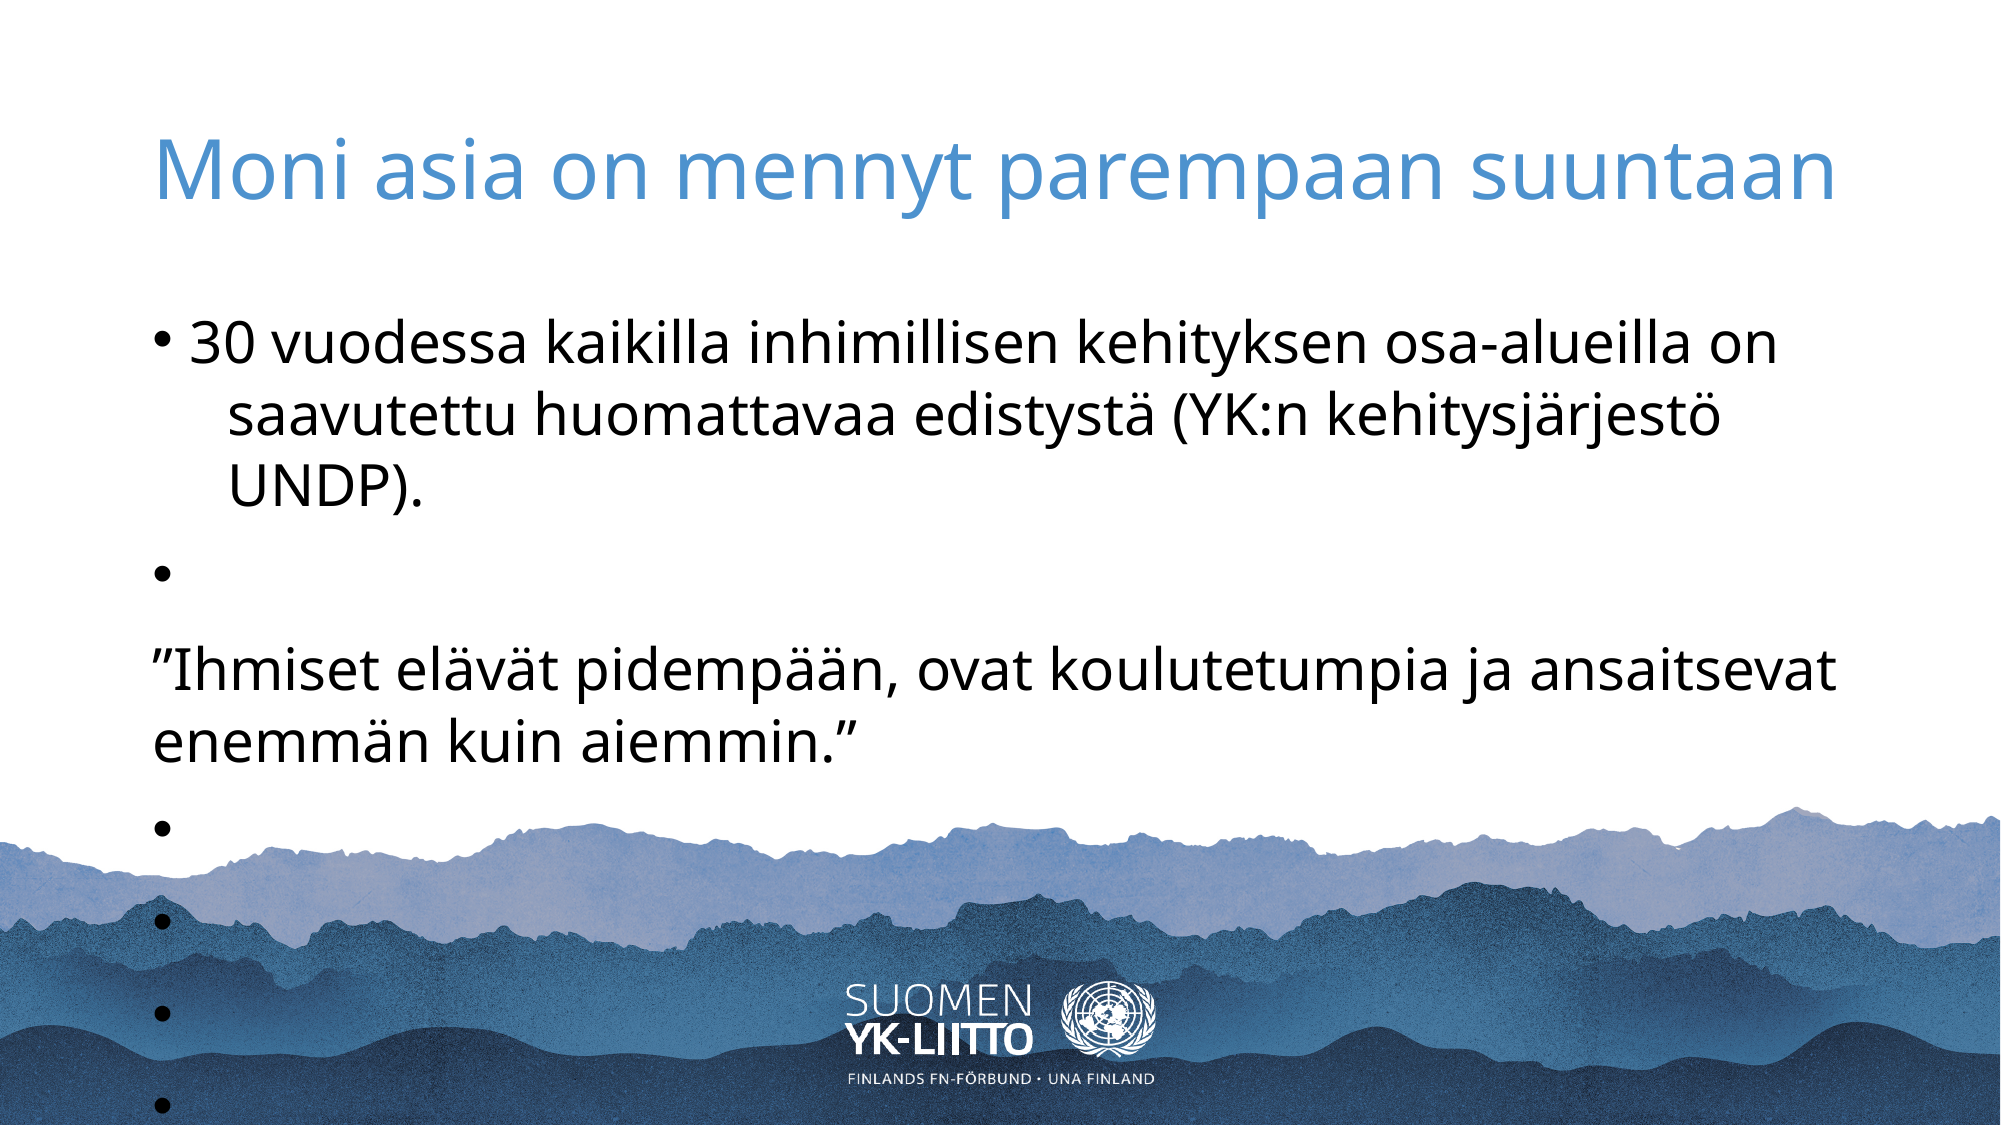

# Moni asia on mennyt parempaan suuntaan
30 vuodessa kaikilla inhimillisen kehityksen osa-alueilla on saavutettu huomattavaa edistystä (YK:n kehitysjärjestö UNDP).
”Ihmiset elävät pidempään, ovat koulutetumpia ja ansaitsevat enemmän kuin aiemmin.”